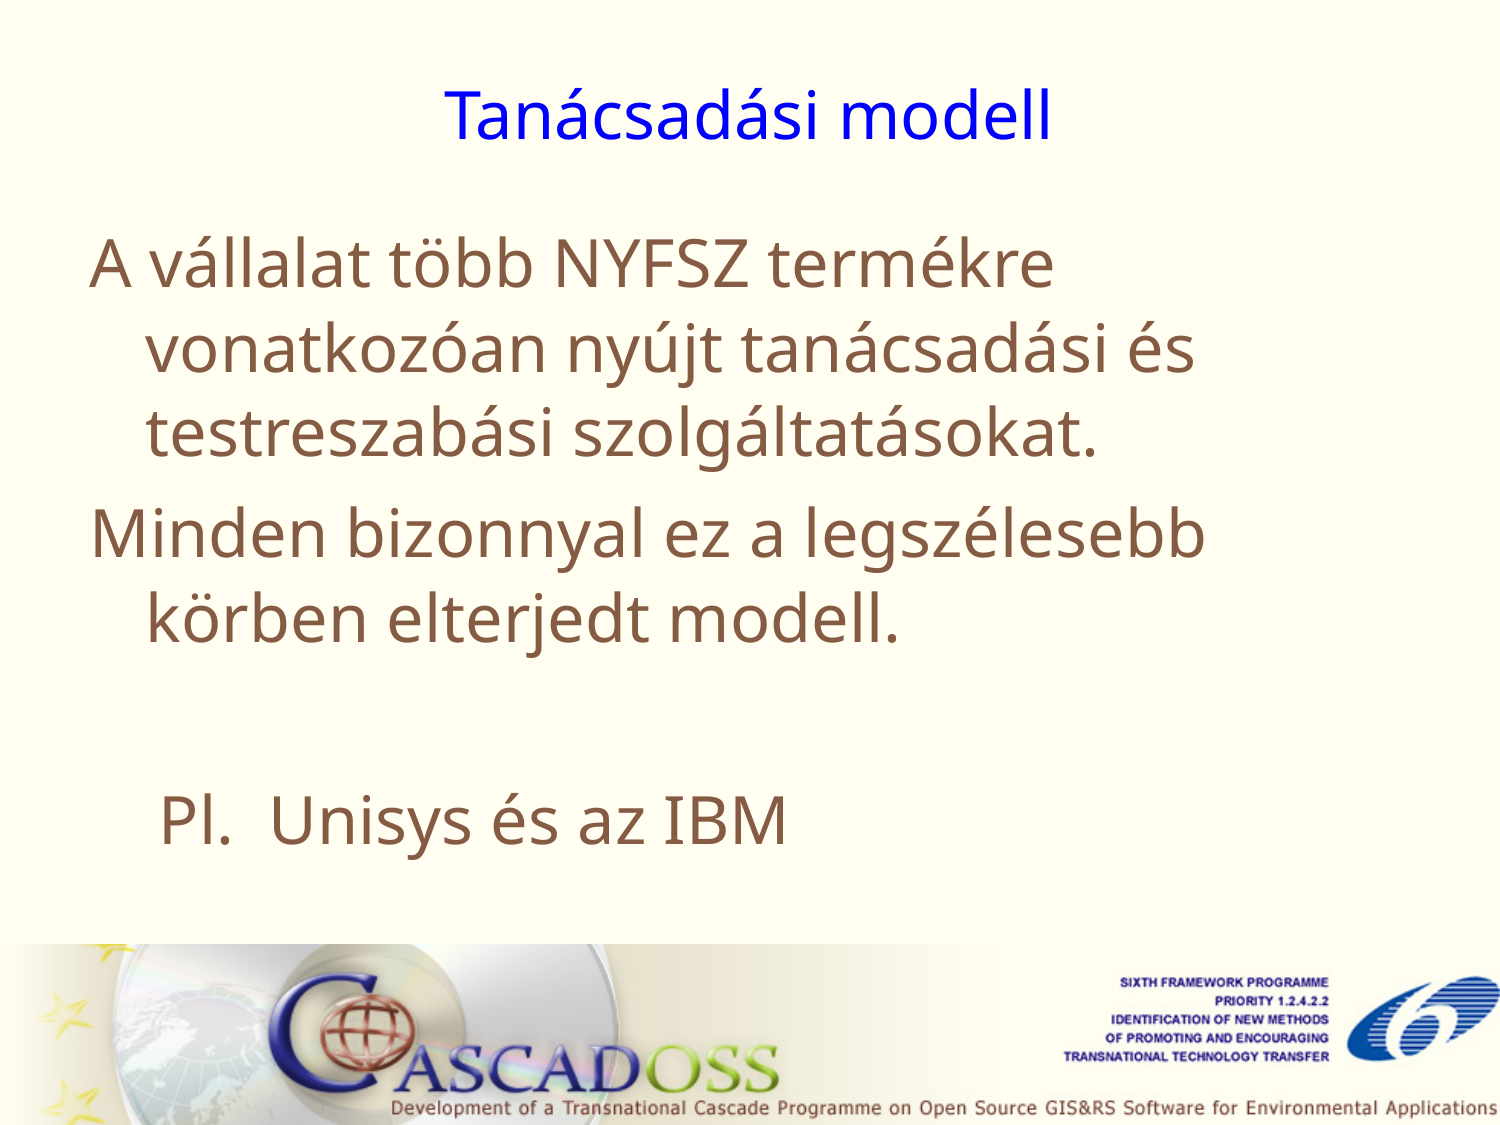

# Tanácsadási modell
A vállalat több NYFSZ termékre vonatkozóan nyújt tanácsadási és testreszabási szolgáltatásokat.
Minden bizonnyal ez a legszélesebb körben elterjedt modell.
 Pl. Unisys és az IBM